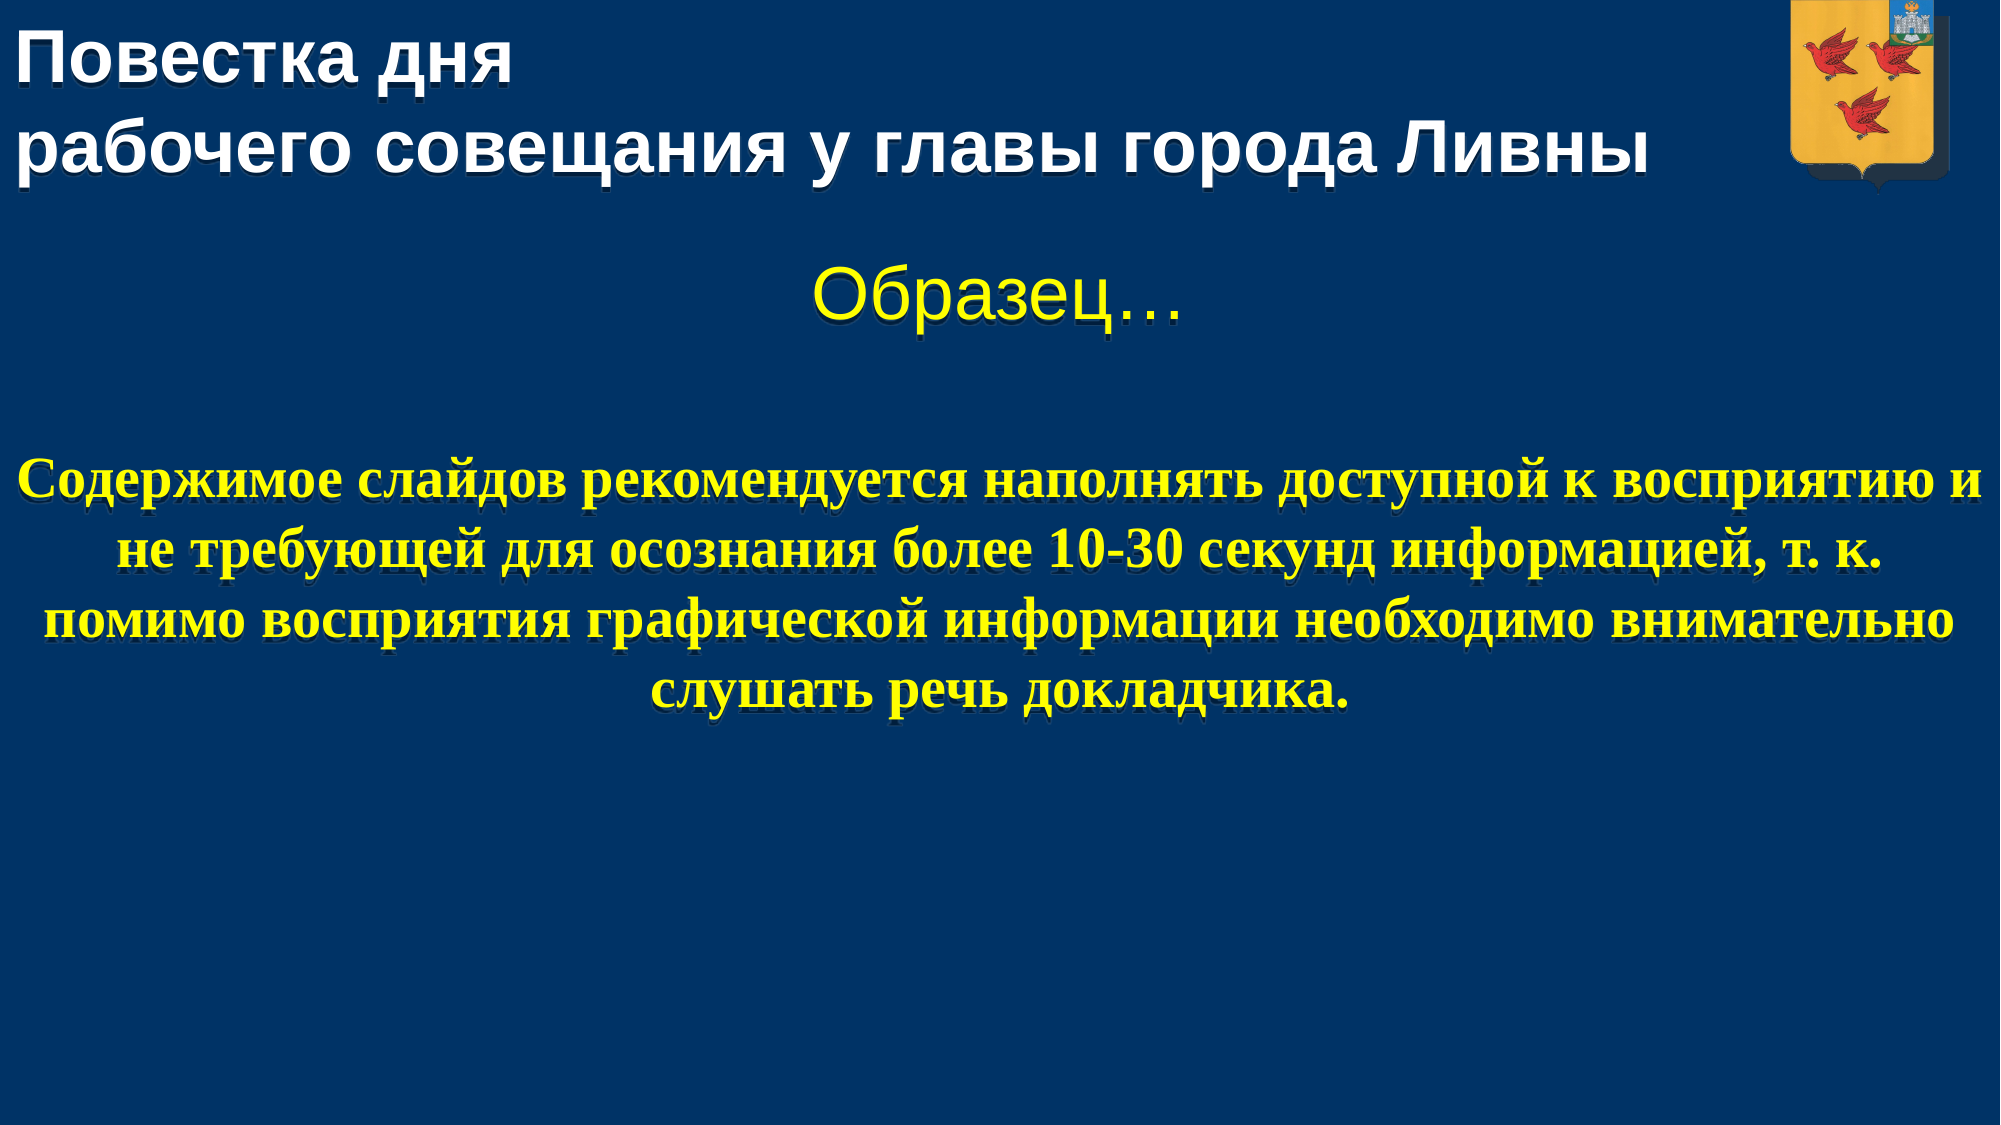

Повестка дня
рабочего совещания у главы города Ливны
Образец…
Содержимое слайдов рекомендуется наполнять доступной к восприятию и не требующей для осознания более 10-30 секунд информацией, т. к. помимо восприятия графической информации необходимо внимательно слушать речь докладчика.